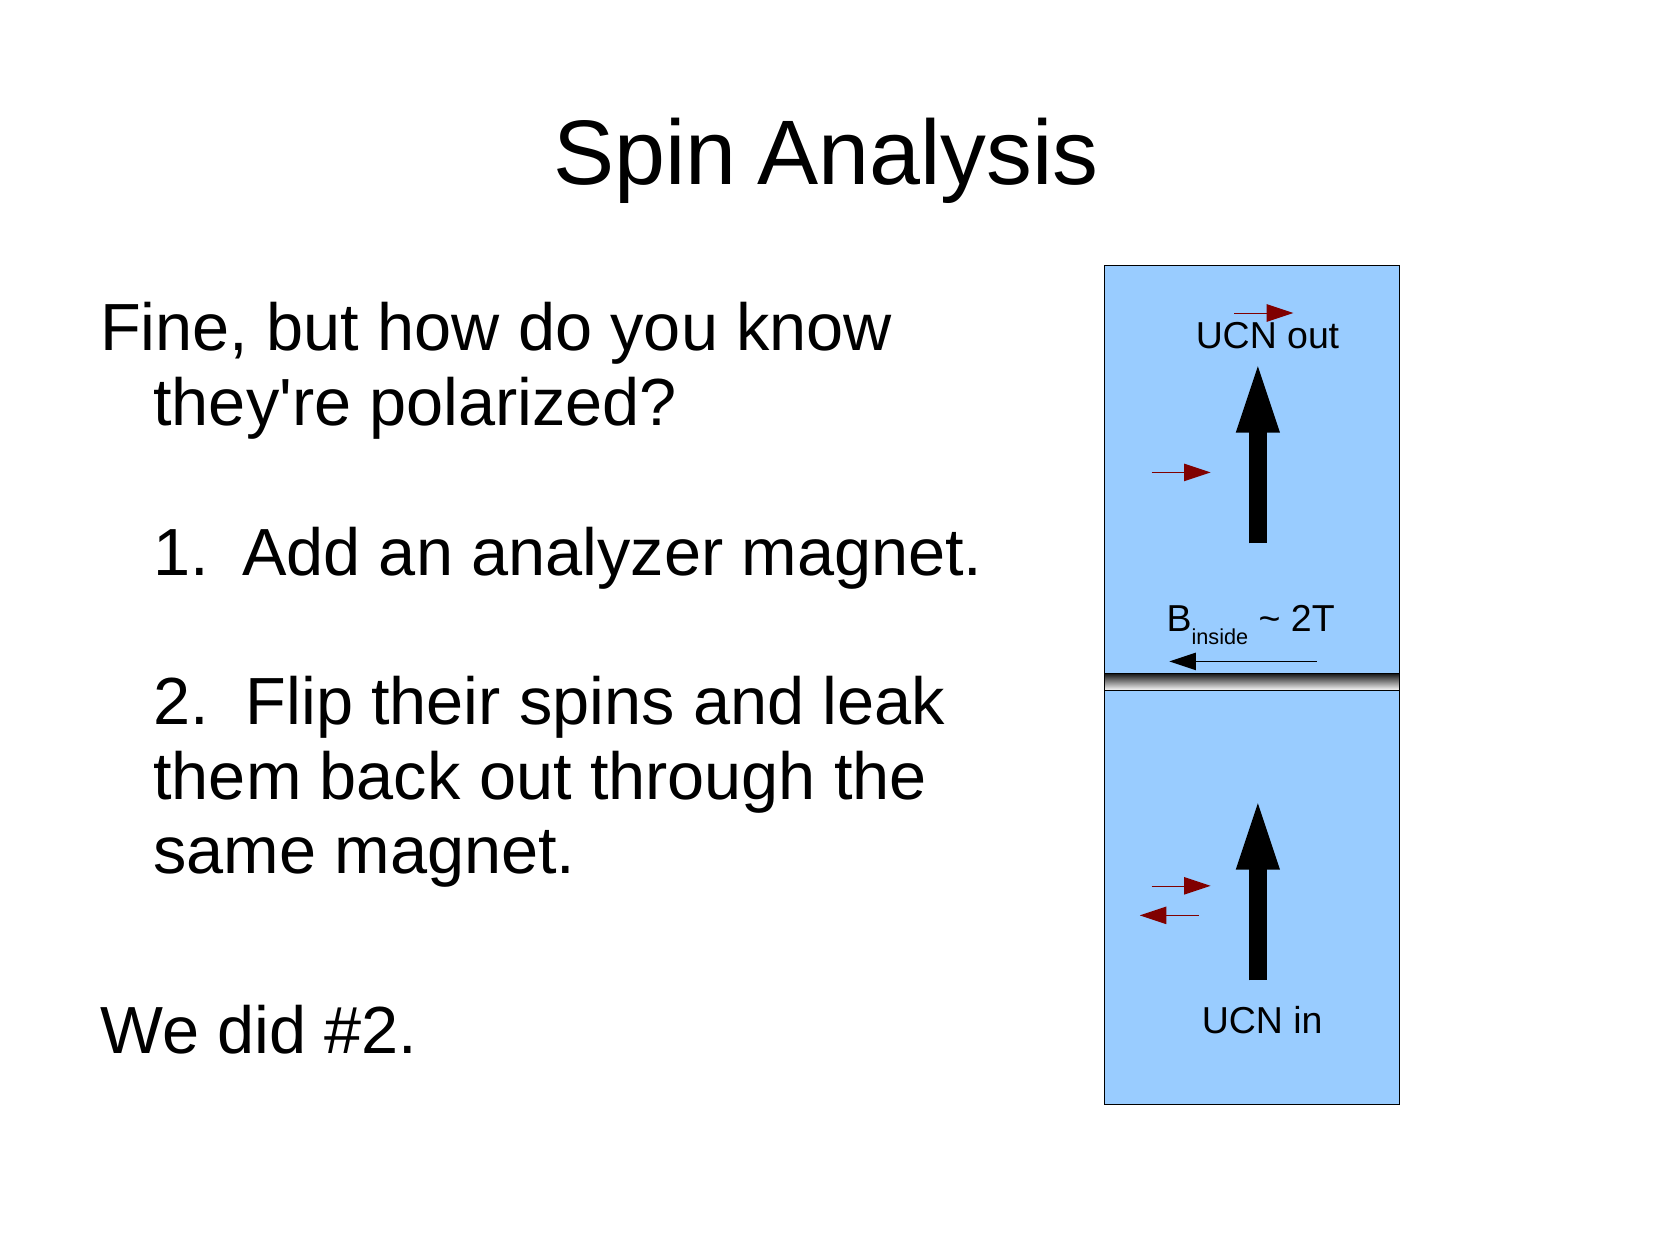

# Spin Analysis
Fine, but how do you know they're polarized?
1. Add an analyzer magnet.
2. Flip their spins and leak them back out through the same magnet.
We did #2.
UCN out
Binside ~ 2T
UCN in